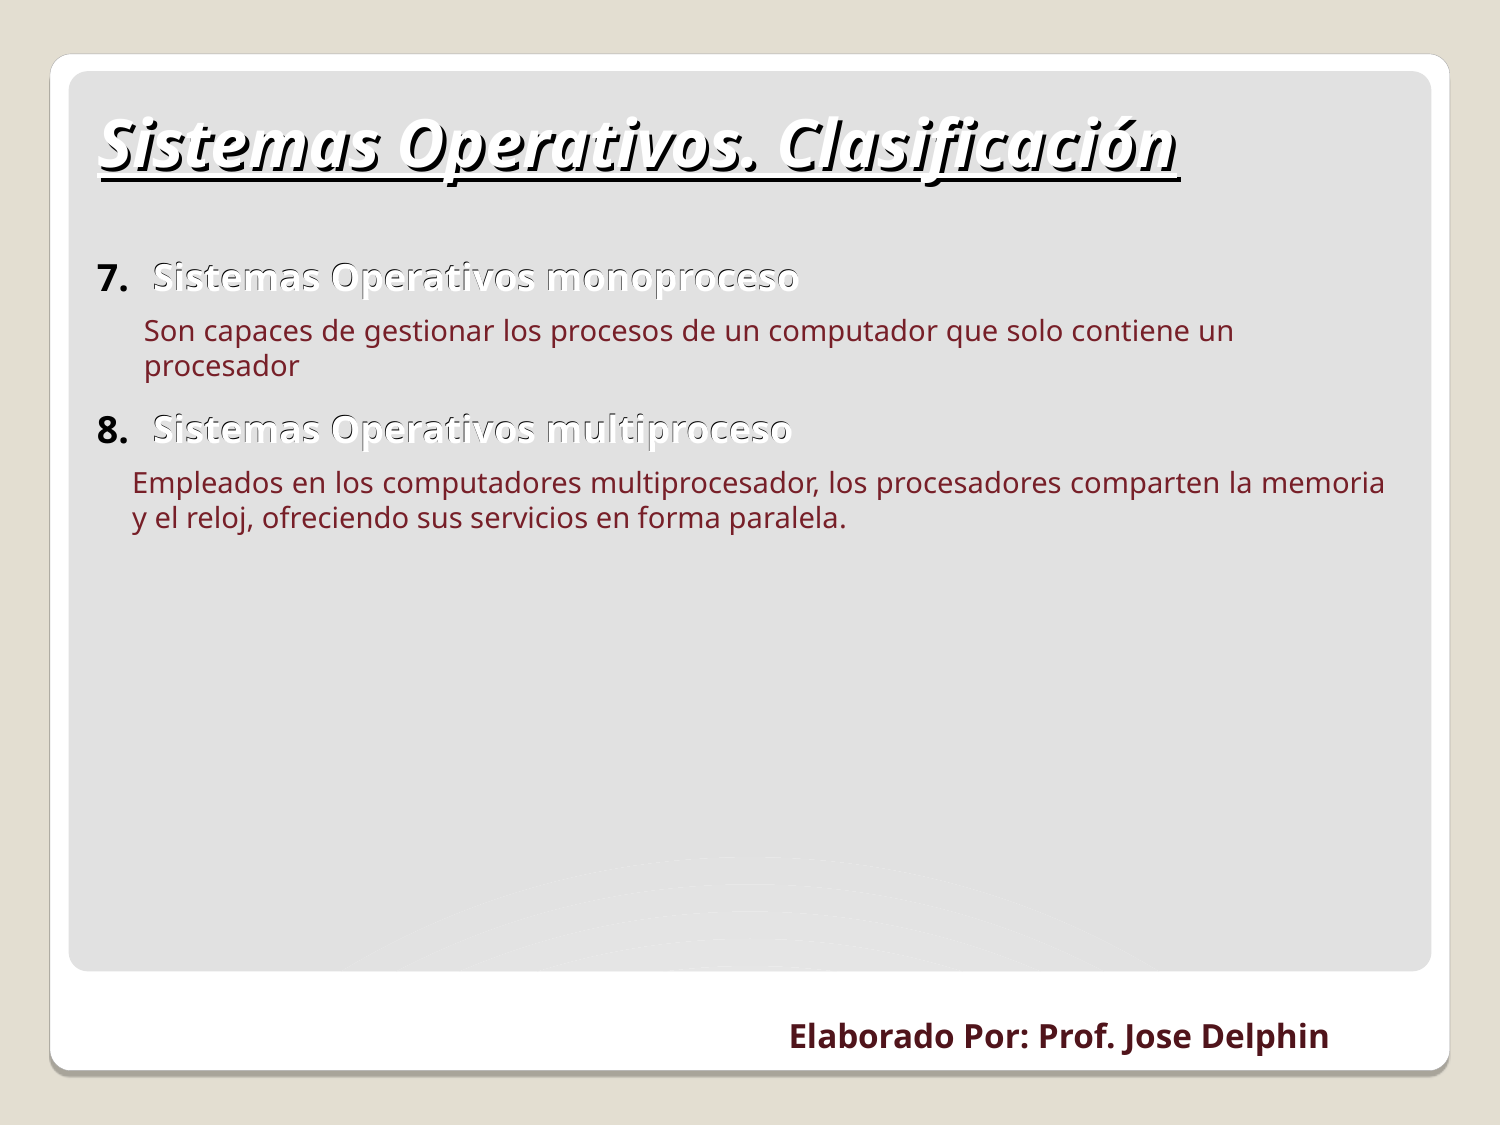

Sistemas Operativos. Clasificación
Sistemas Operativos monoproceso
Son capaces de gestionar los procesos de un computador que solo contiene un procesador
Sistemas Operativos multiproceso
Empleados en los computadores multiprocesador, los procesadores comparten la memoria y el reloj, ofreciendo sus servicios en forma paralela.
Elaborado Por: Prof. Jose Delphin